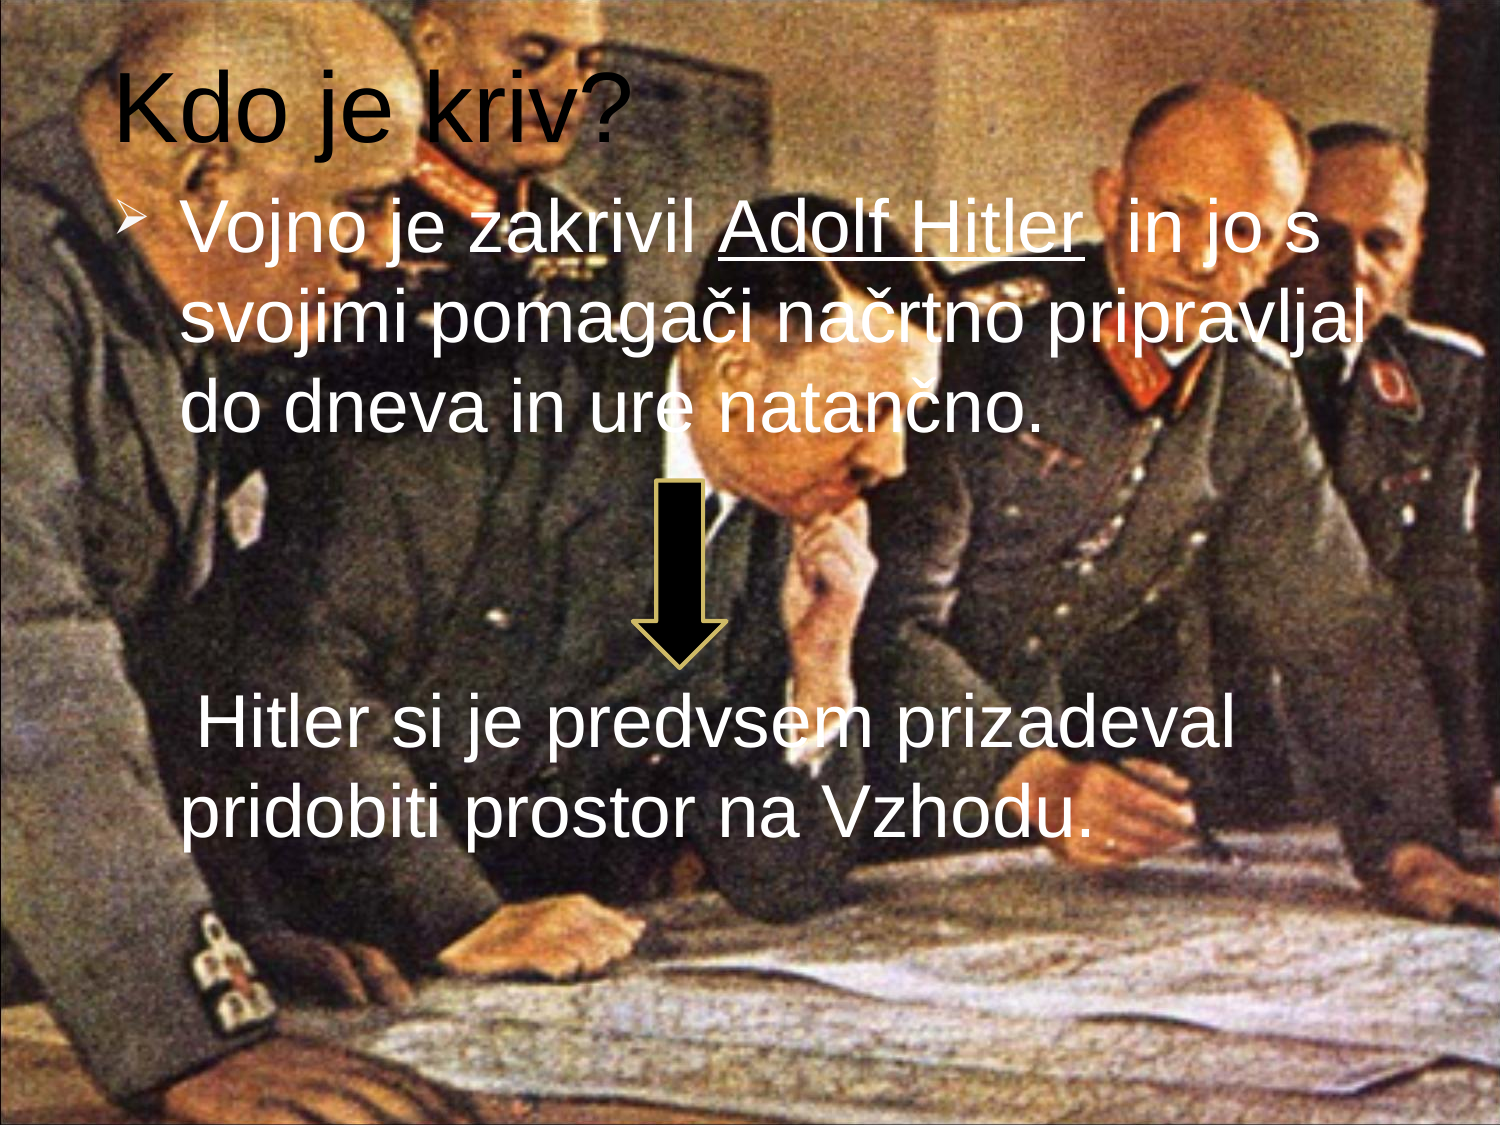

Kdo je kriv?
Vojno je zakrivil Adolf Hitler in jo s svojimi pomagači načrtno pripravljal do dneva in ure natančno.
 Hitler si je predvsem prizadeval pridobiti prostor na Vzhodu.
#